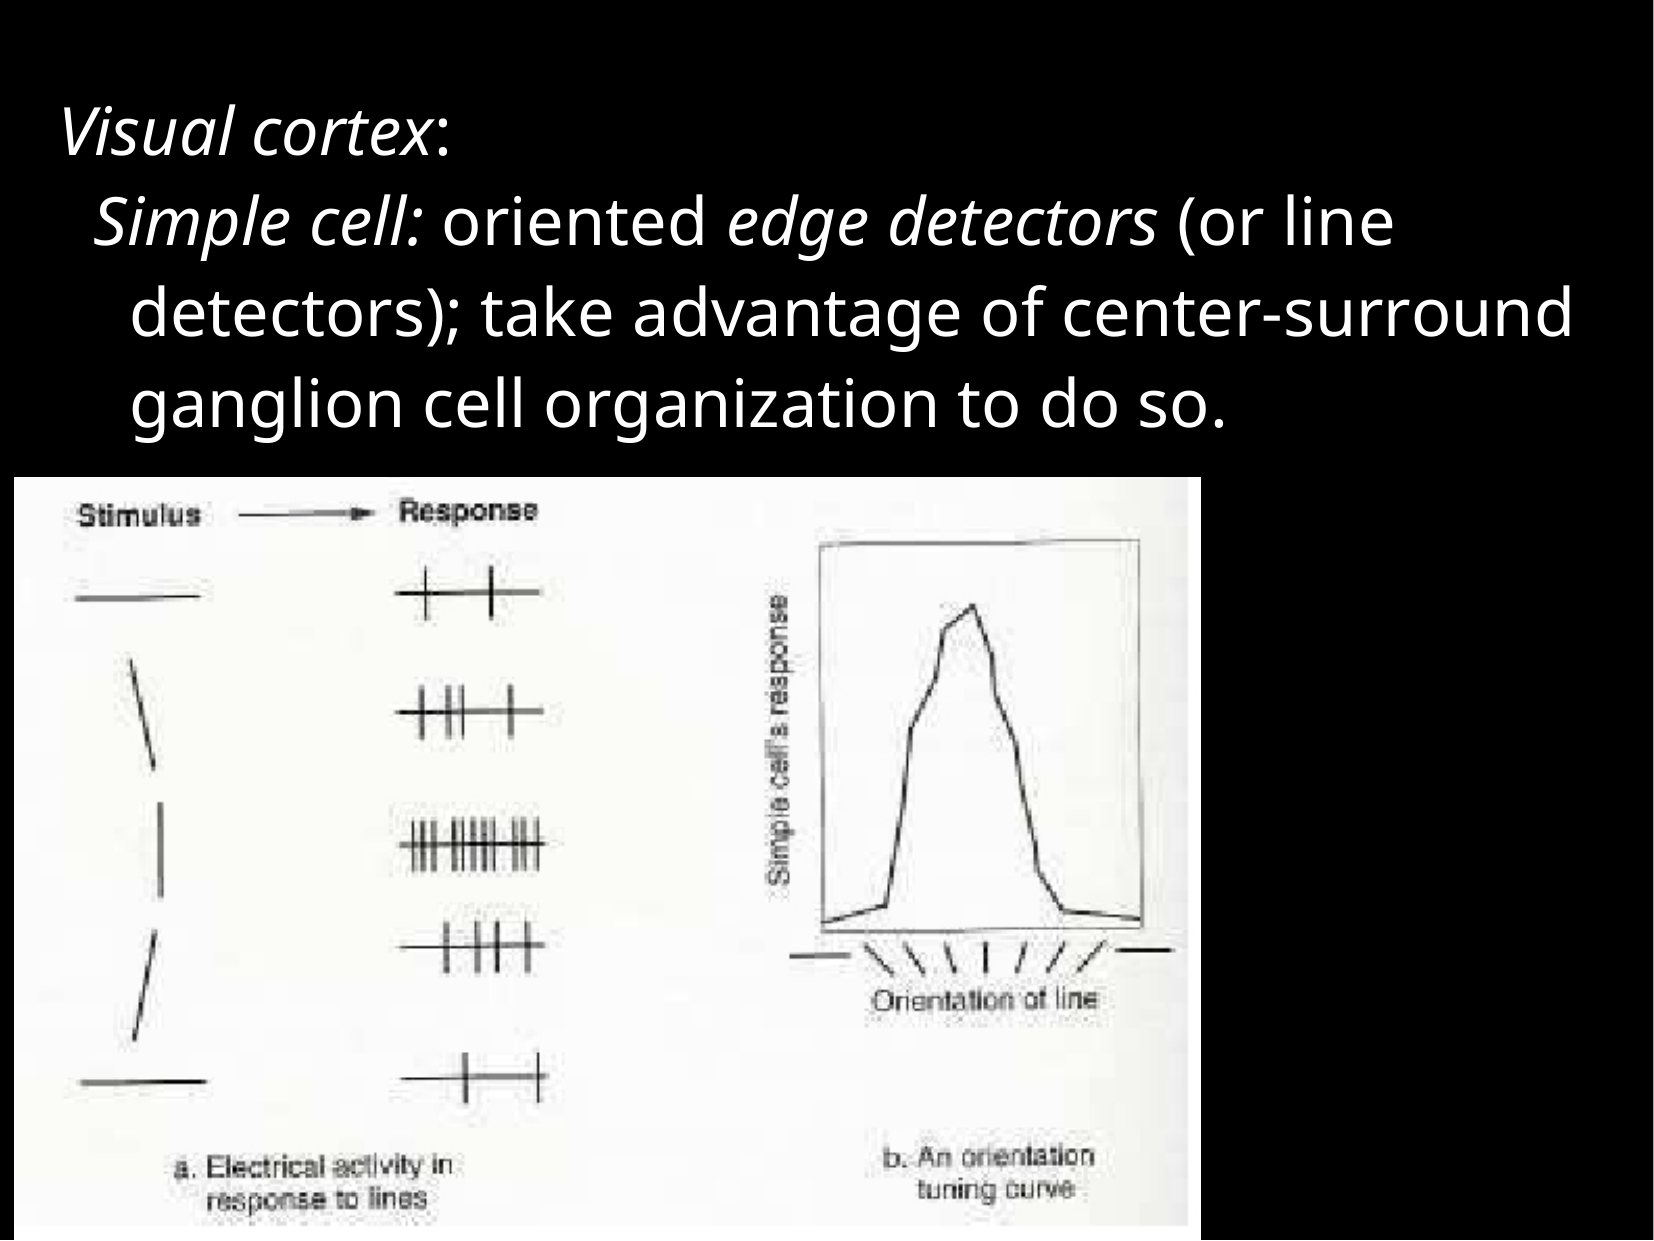

Visual cortex:
Simple cell: oriented edge detectors (or line detectors); take advantage of center-surround ganglion cell organization to do so.